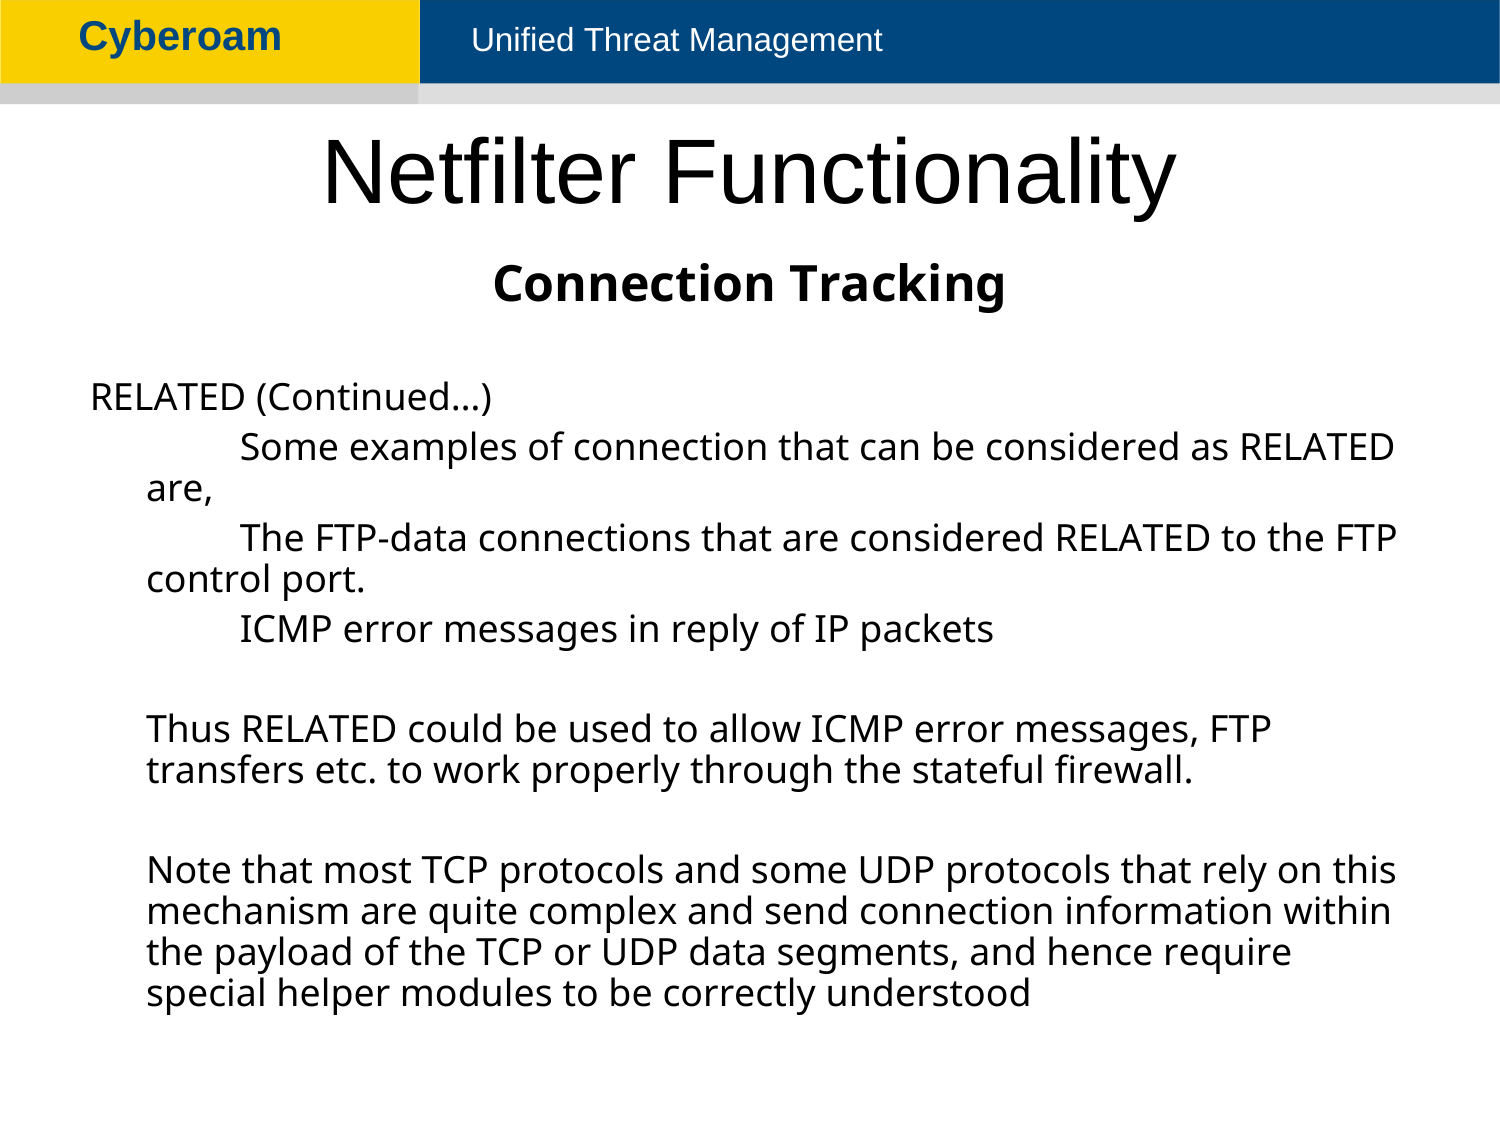

# Netfilter Functionality
Connection Tracking
RELATED (Continued…)
		Some examples of connection that can be considered as RELATED are,
		The FTP-data connections that are considered RELATED to the FTP control port.
		ICMP error messages in reply of IP packets
	Thus RELATED could be used to allow ICMP error messages, FTP transfers etc. to work properly through the stateful firewall.
	Note that most TCP protocols and some UDP protocols that rely on this mechanism are quite complex and send connection information within the payload of the TCP or UDP data segments, and hence require special helper modules to be correctly understood